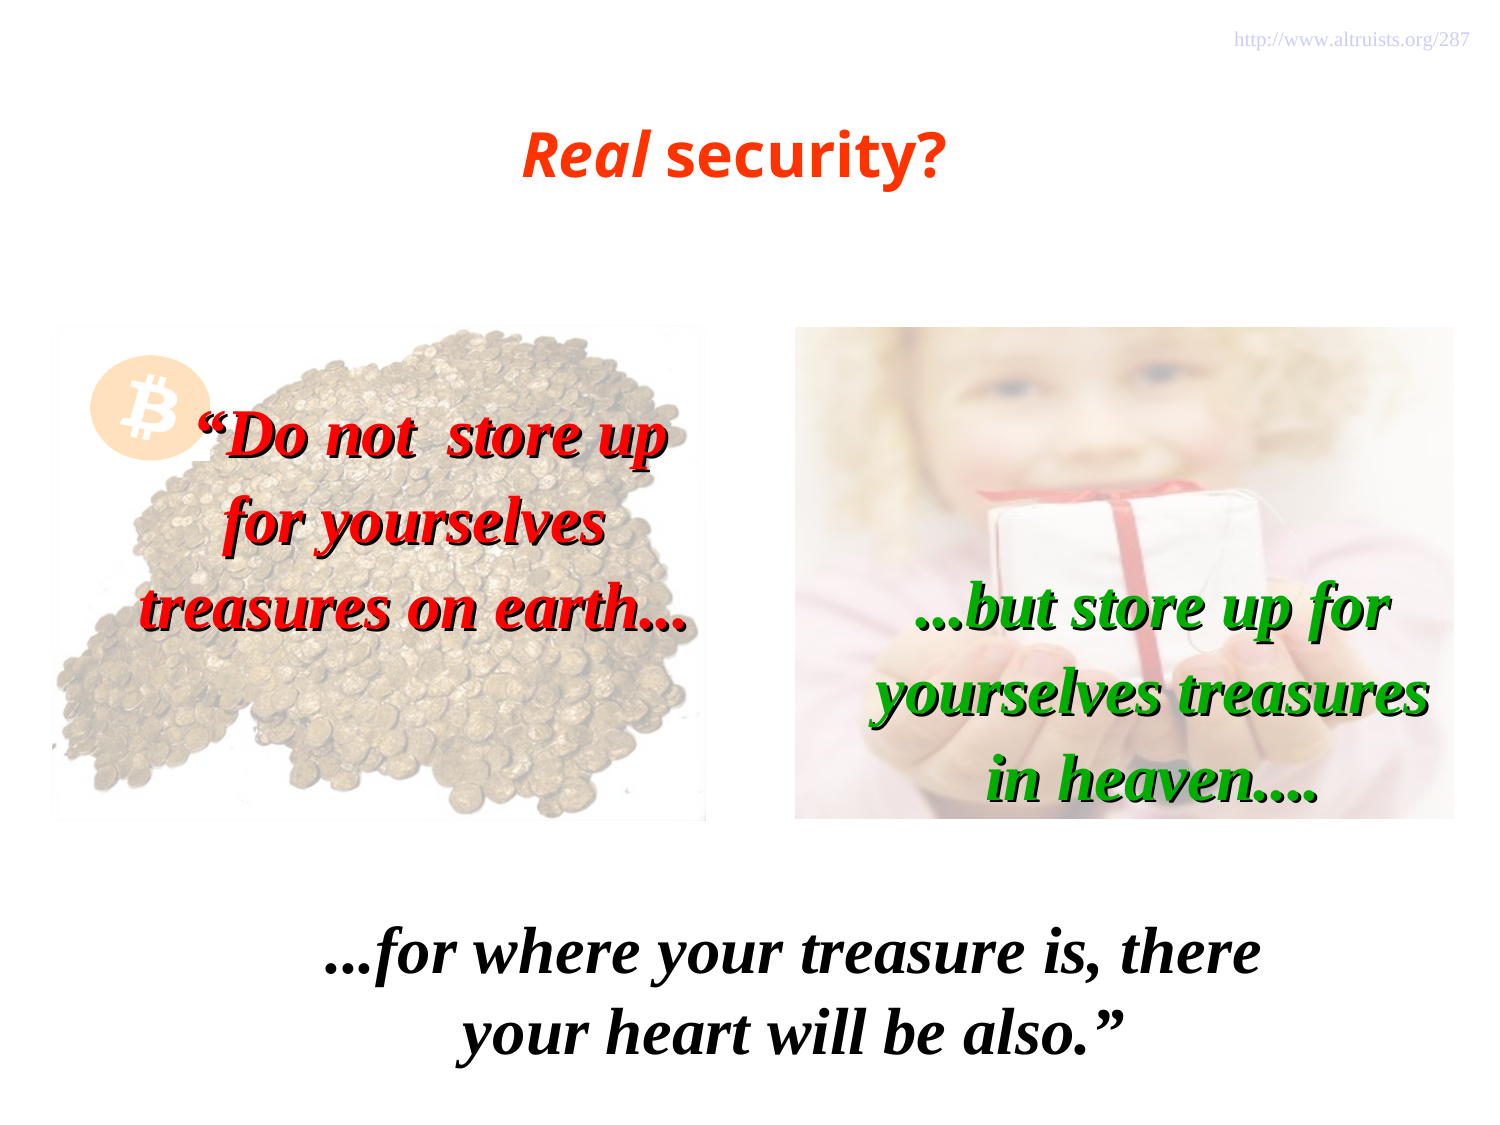

http://www.altruists.org/287
Real security?
 “Do not store up for yourselves treasures on earth...
...but store up for yourselves treasures in heaven....
...for where your treasure is, there your heart will be also.”